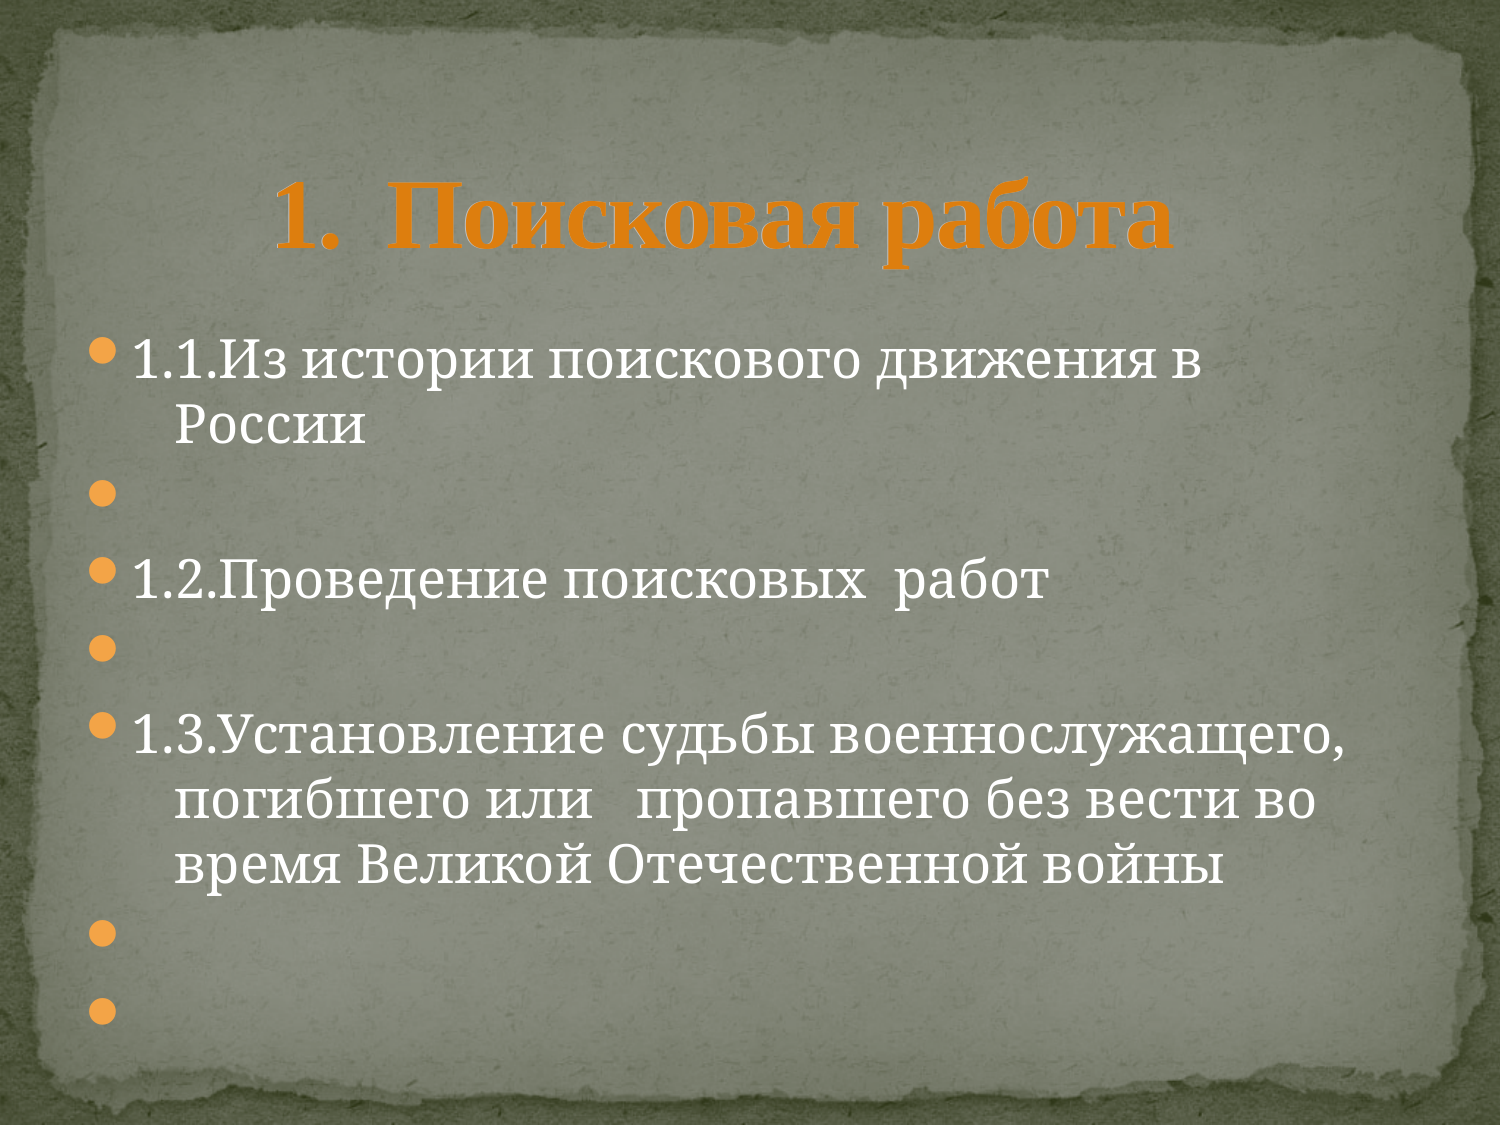

1. Поисковая работа
# 1.1.Из истории поискового движения в России
1.2.Проведение поисковых работ
1.3.Установление судьбы военнослужащего, погибшего или пропавшего без вести во время Великой Отечественной войны